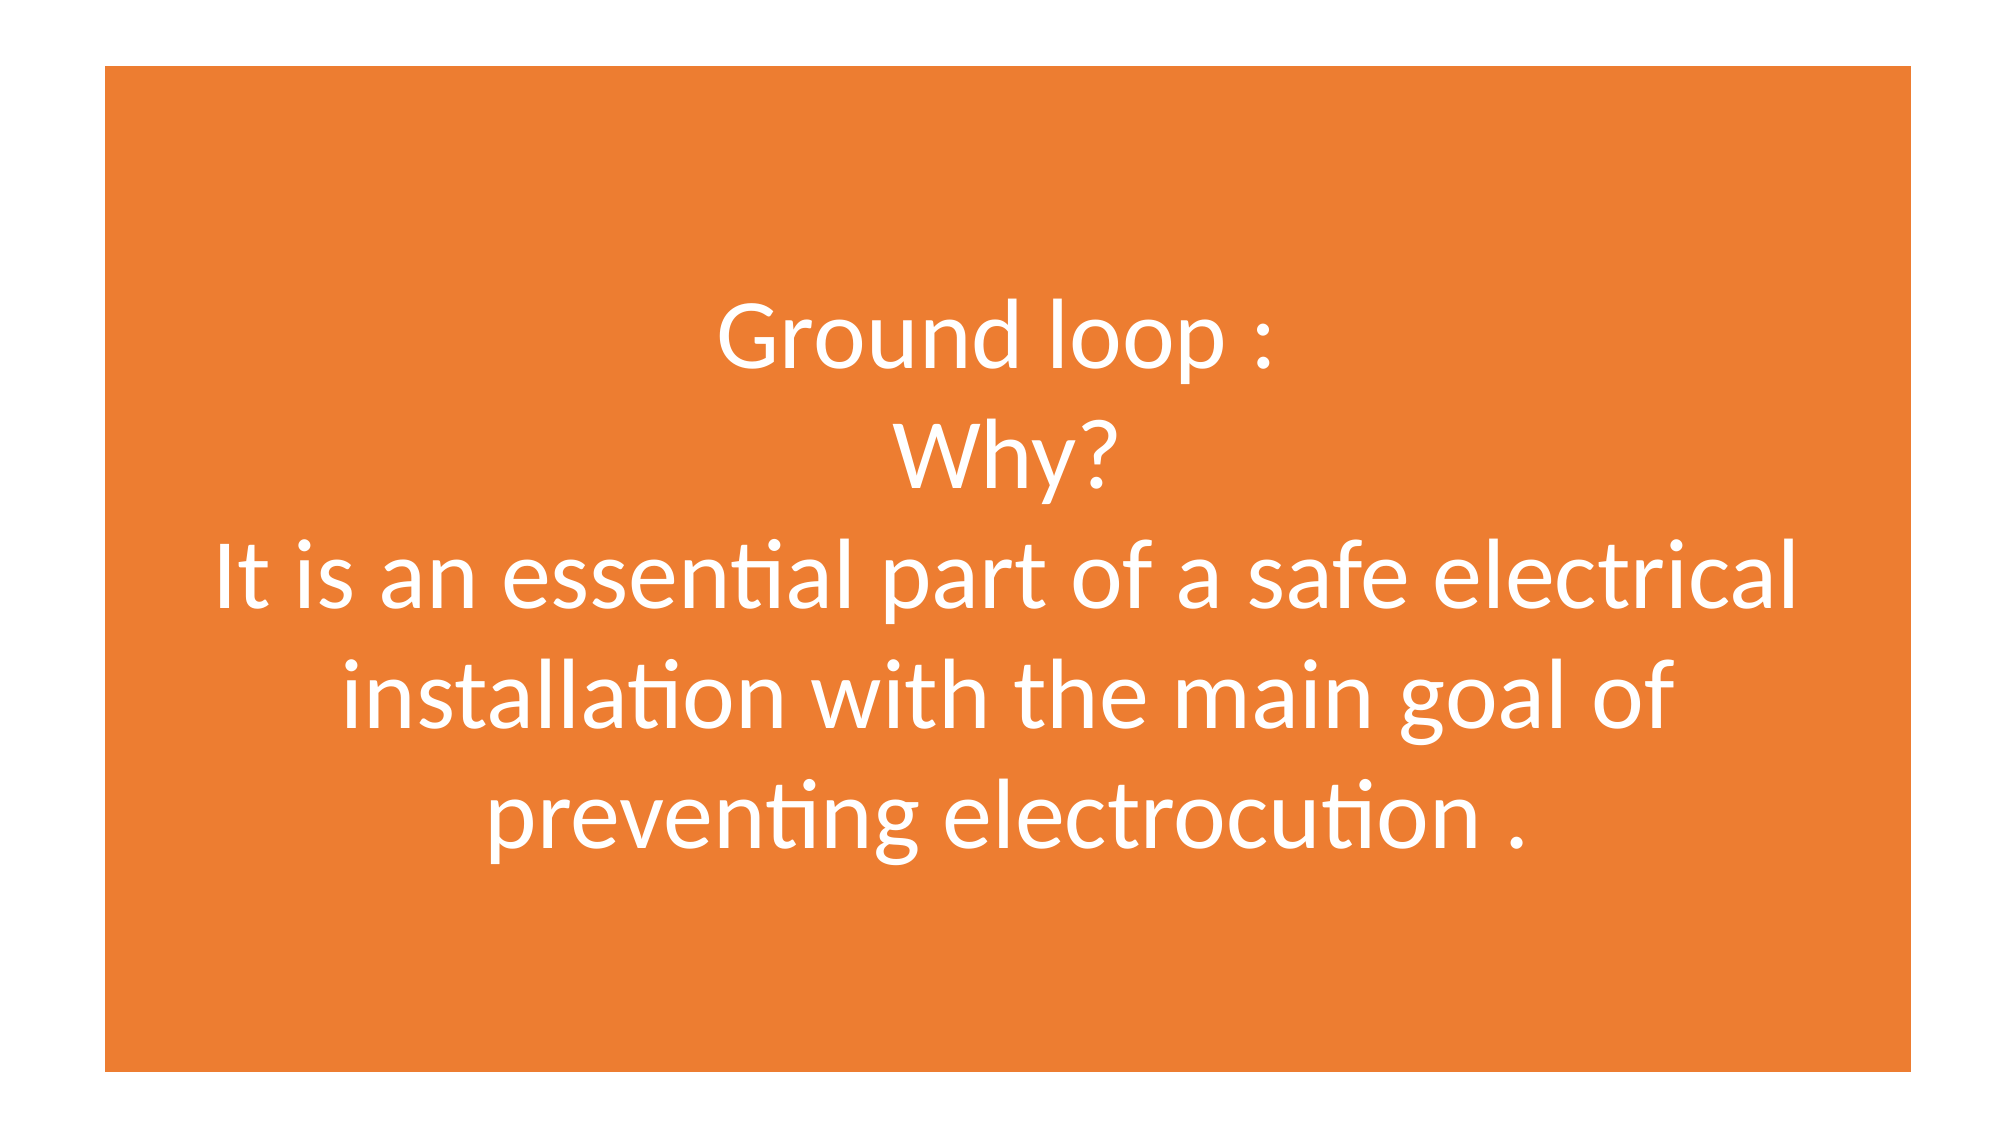

Ground loop :
Why?
It is an essential part of a safe electrical installation with the main goal of preventing electrocution .